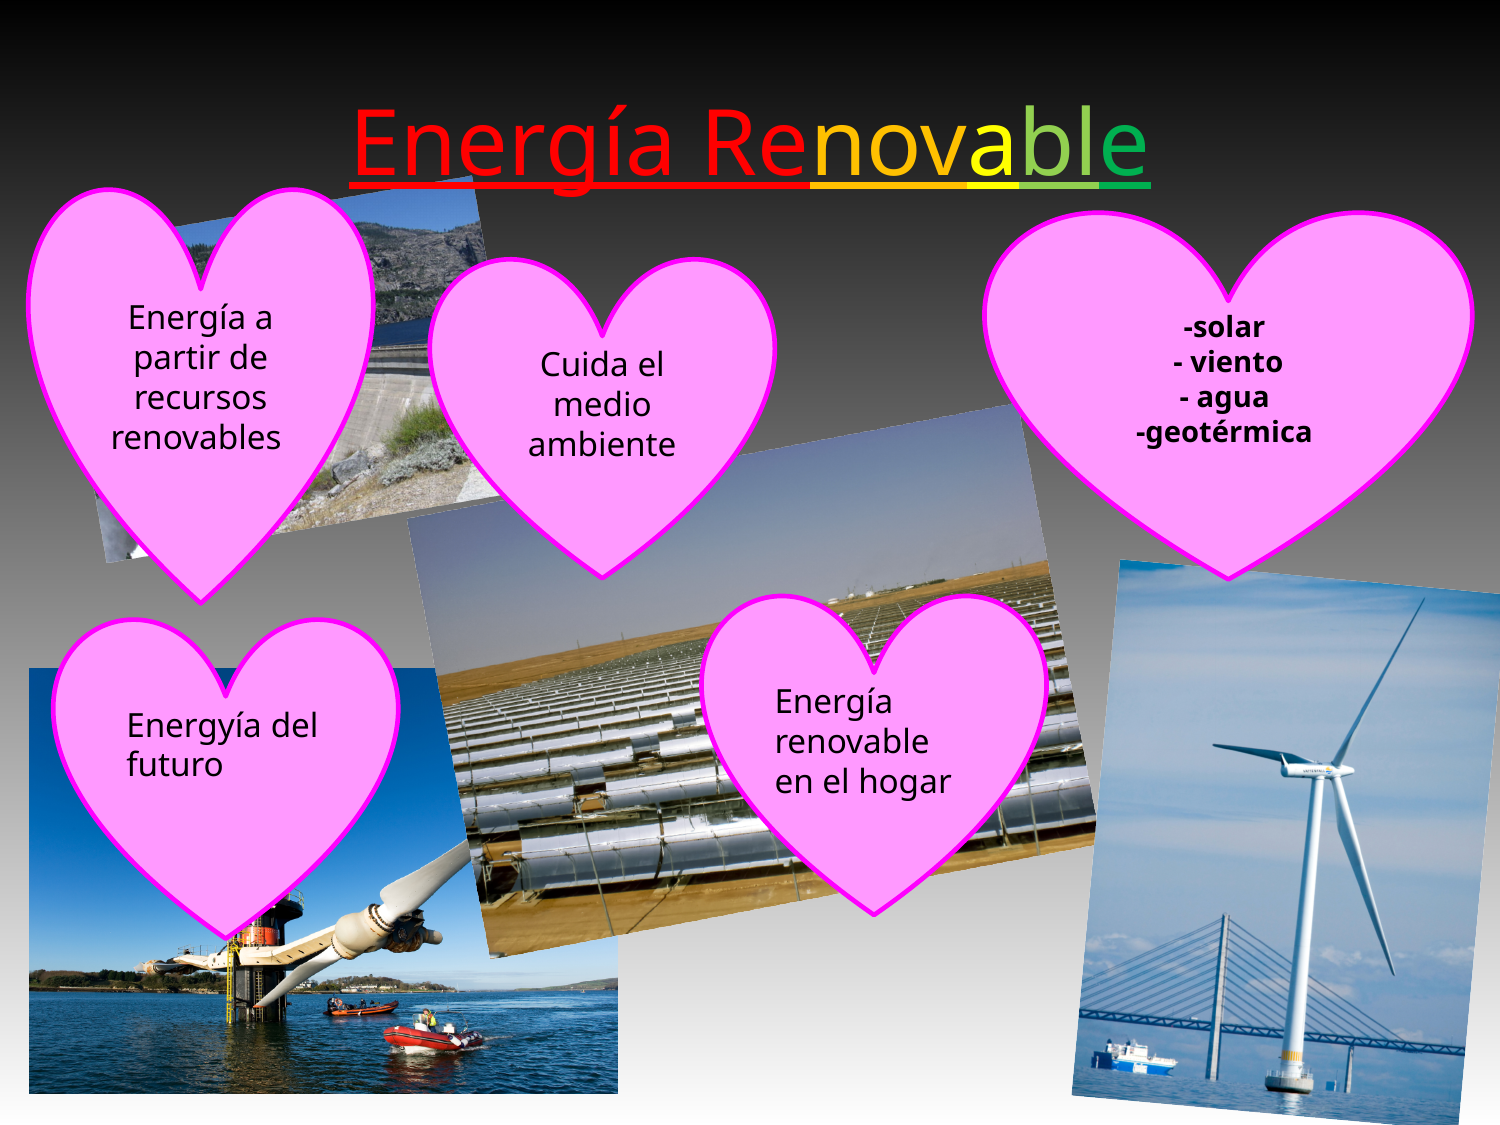

# Energía Renovable
Energía a partir de recursos renovables
-solar
- viento
- agua
-geotérmica
Cuida el medio ambiente
Energía renovable en el hogar
Energyía del futuro